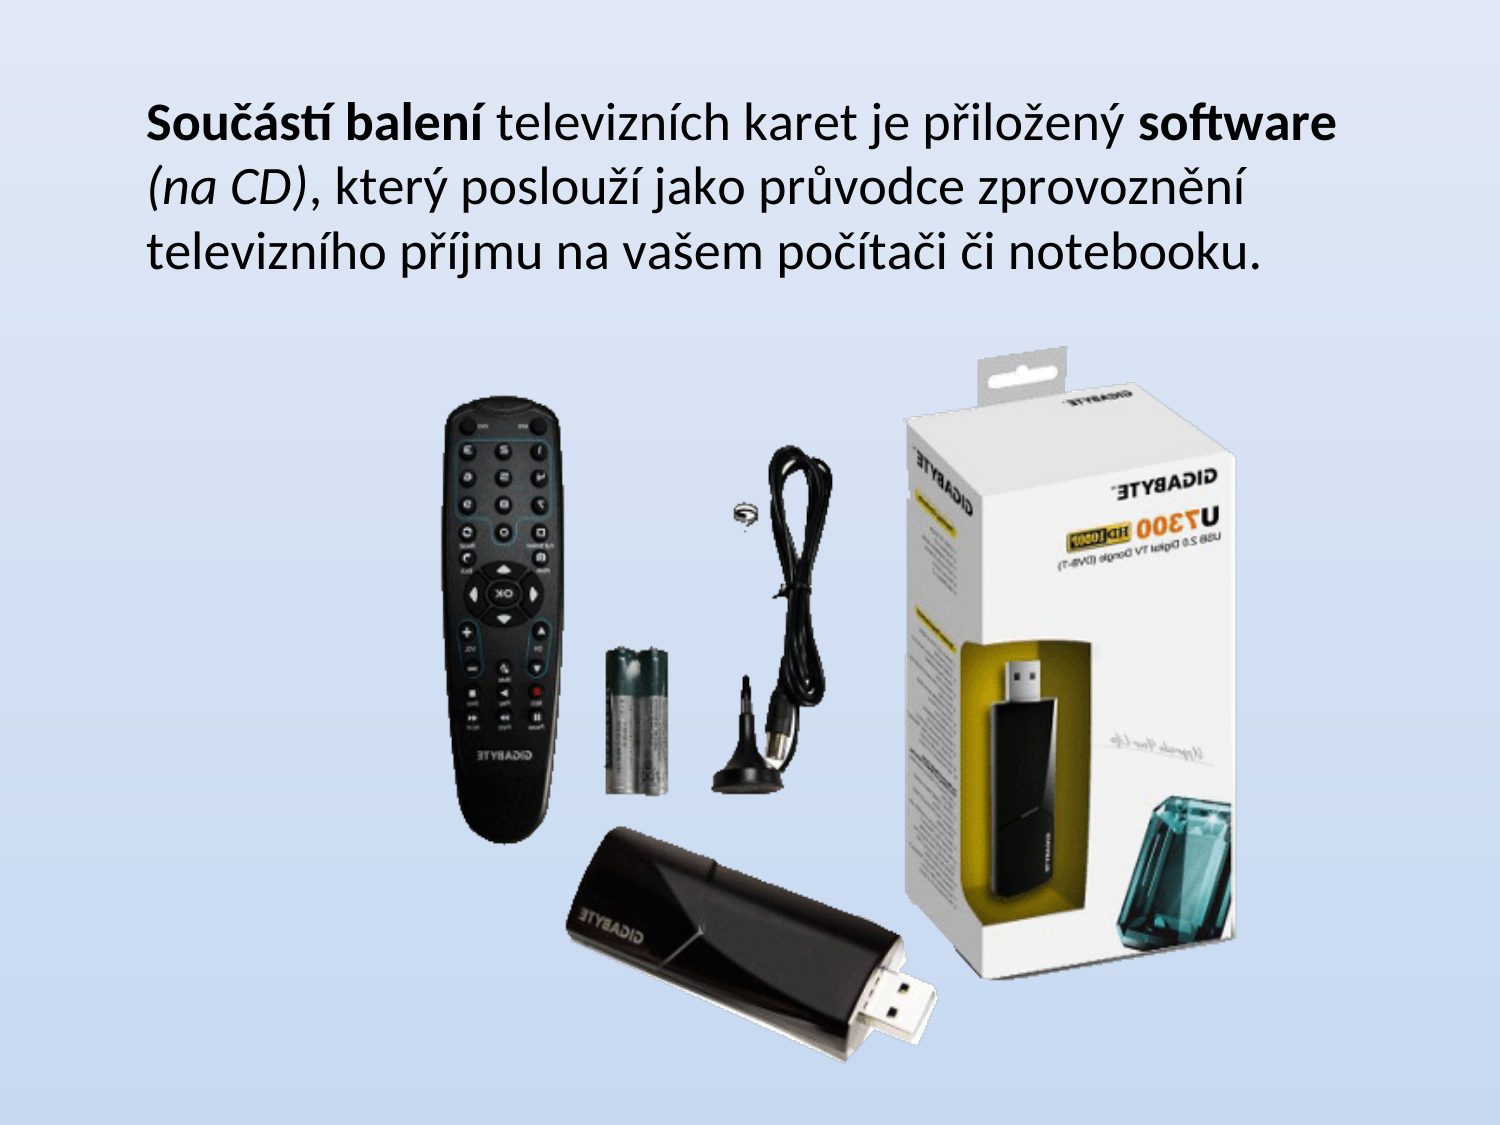

Součástí balení televizních karet je přiložený software (na CD), který poslouží jako průvodce zprovoznění televizního příjmu na vašem počítači či notebooku.